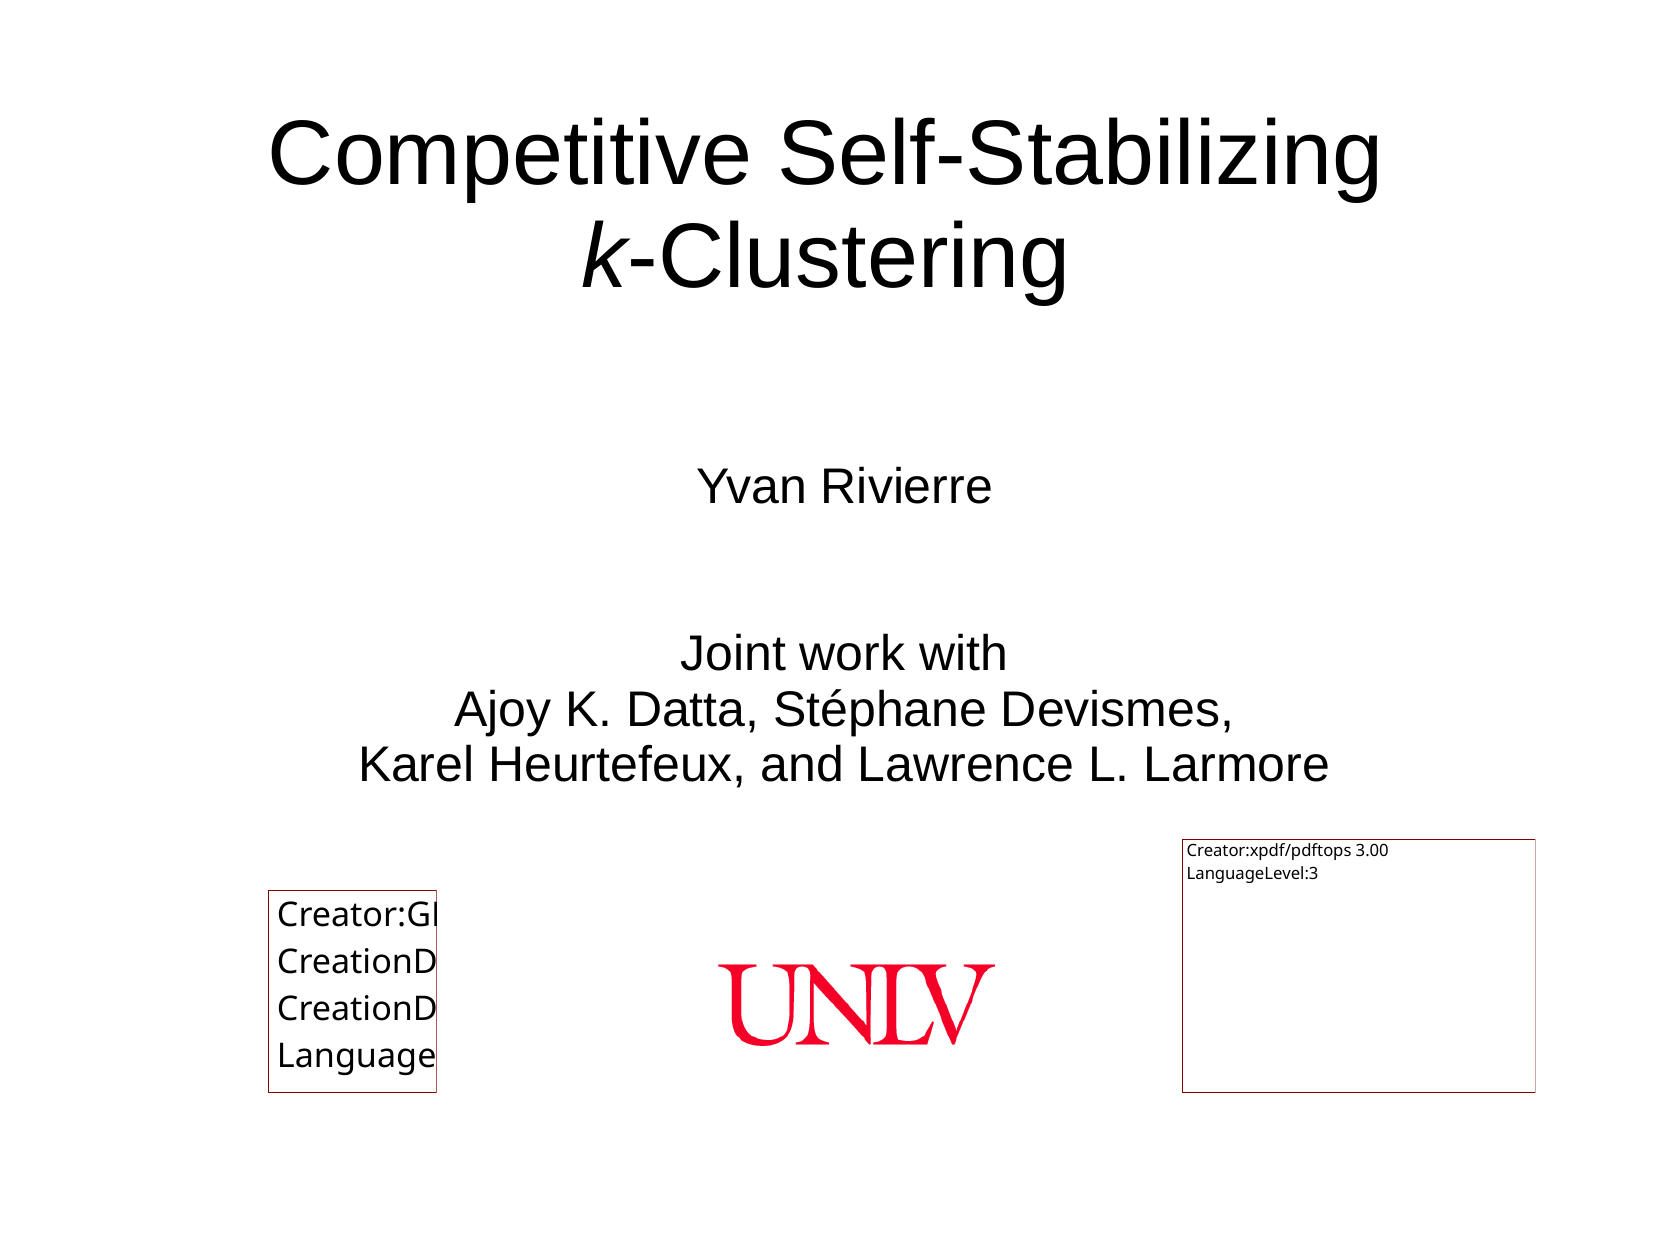

# Competitive Self-Stabilizing k-Clustering
Yvan Rivierre
Joint work with
Ajoy K. Datta, Stéphane Devismes,
Karel Heurtefeux, and Lawrence L. Larmore